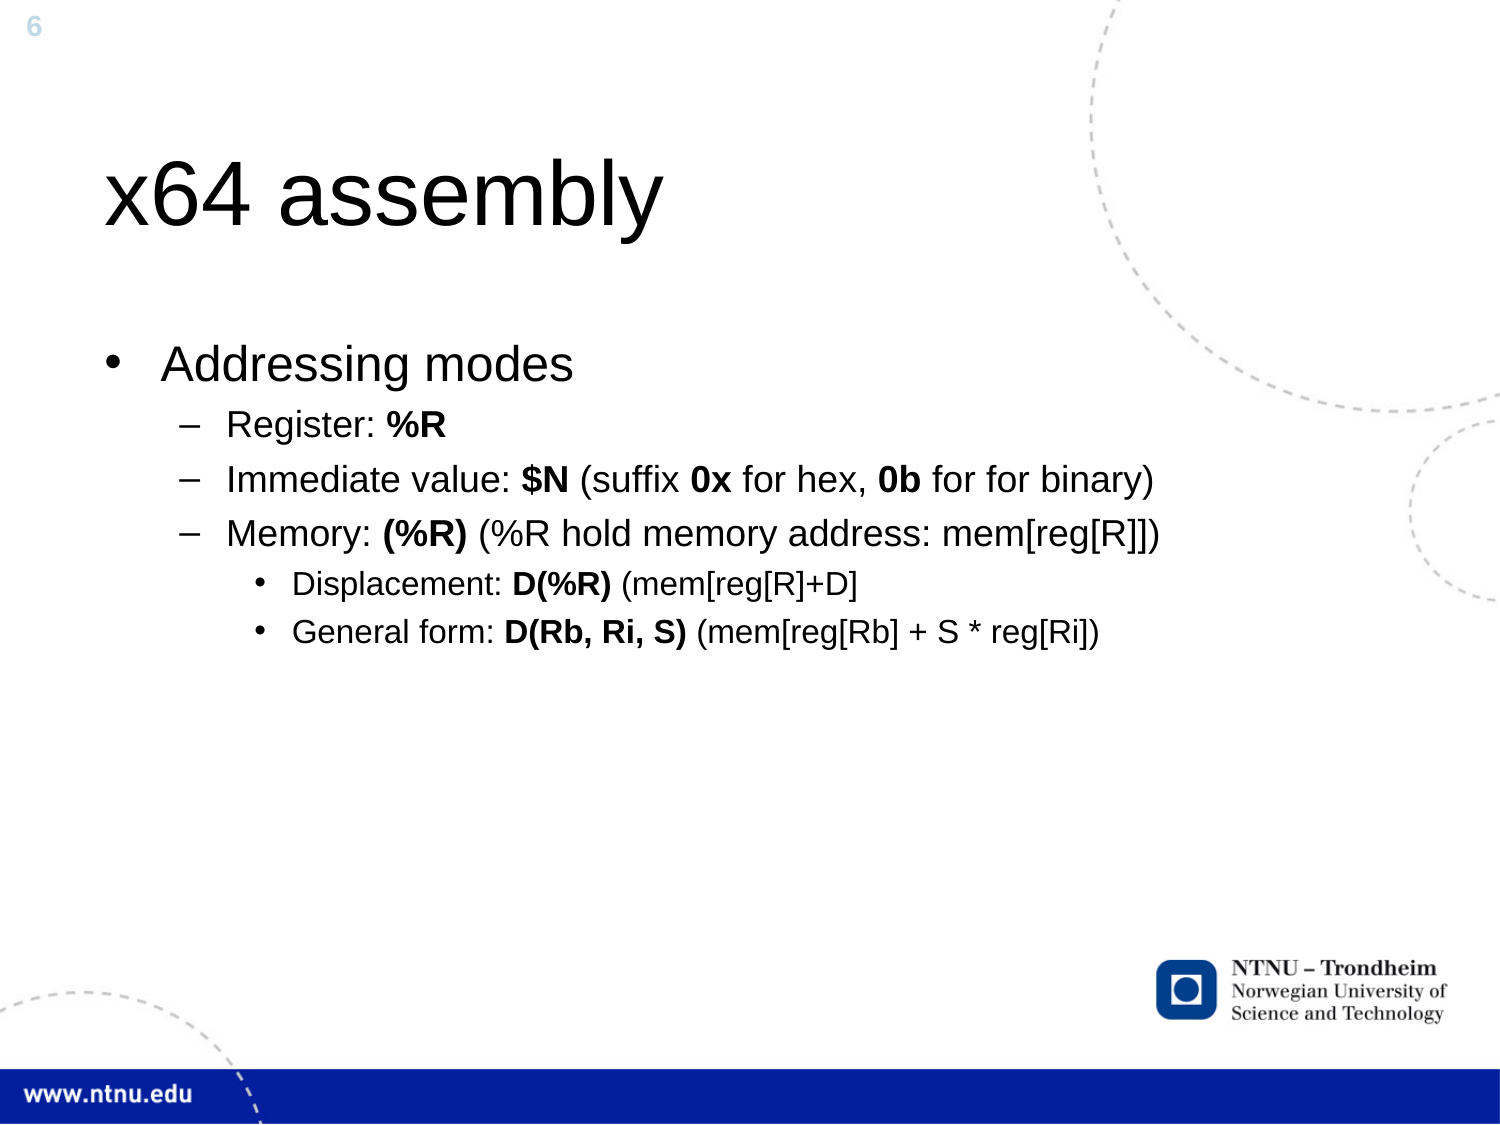

# x64 assembly
Addressing modes
Register: %R
Immediate value: $N (suffix 0x for hex, 0b for for binary)
Memory: (%R) (%R hold memory address: mem[reg[R]])
Displacement: D(%R) (mem[reg[R]+D]
General form: D(Rb, Ri, S) (mem[reg[Rb] + S * reg[Ri])